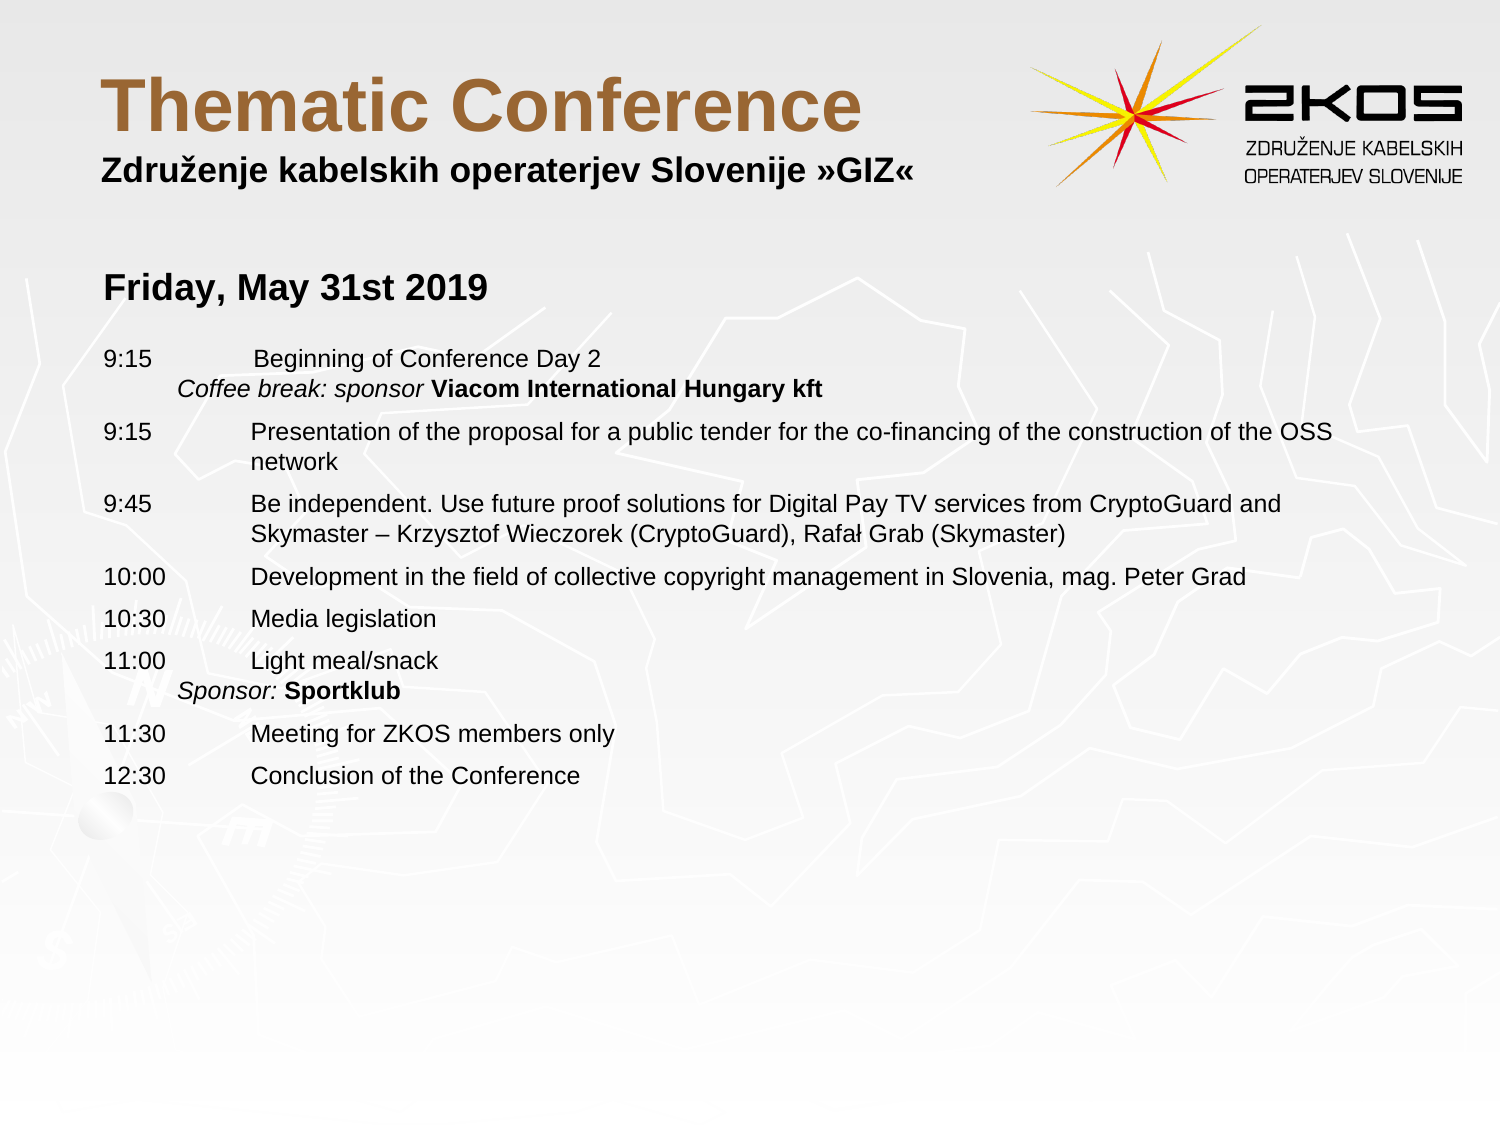

Thematic Conference Združenje kabelskih operaterjev Slovenije »GIZ«
Friday, May 31st 2019
9:15 	Beginning of Conference Day 2
	Coffee break: sponsor Viacom International Hungary kft
9:15 		Presentation of the proposal for a public tender for the co-financing of the construction of the OSS 			network
9:45 		Be independent. Use future proof solutions for Digital Pay TV services from CryptoGuard and
		Skymaster – Krzysztof Wieczorek (CryptoGuard), Rafał Grab (Skymaster)
10:00 		Development in the field of collective copyright management in Slovenia, mag. Peter Grad
10:30 		Media legislation
11:00 		Light meal/snack
	Sponsor: Sportklub
11:30 		Meeting for ZKOS members only
12:30 		Conclusion of the Conference